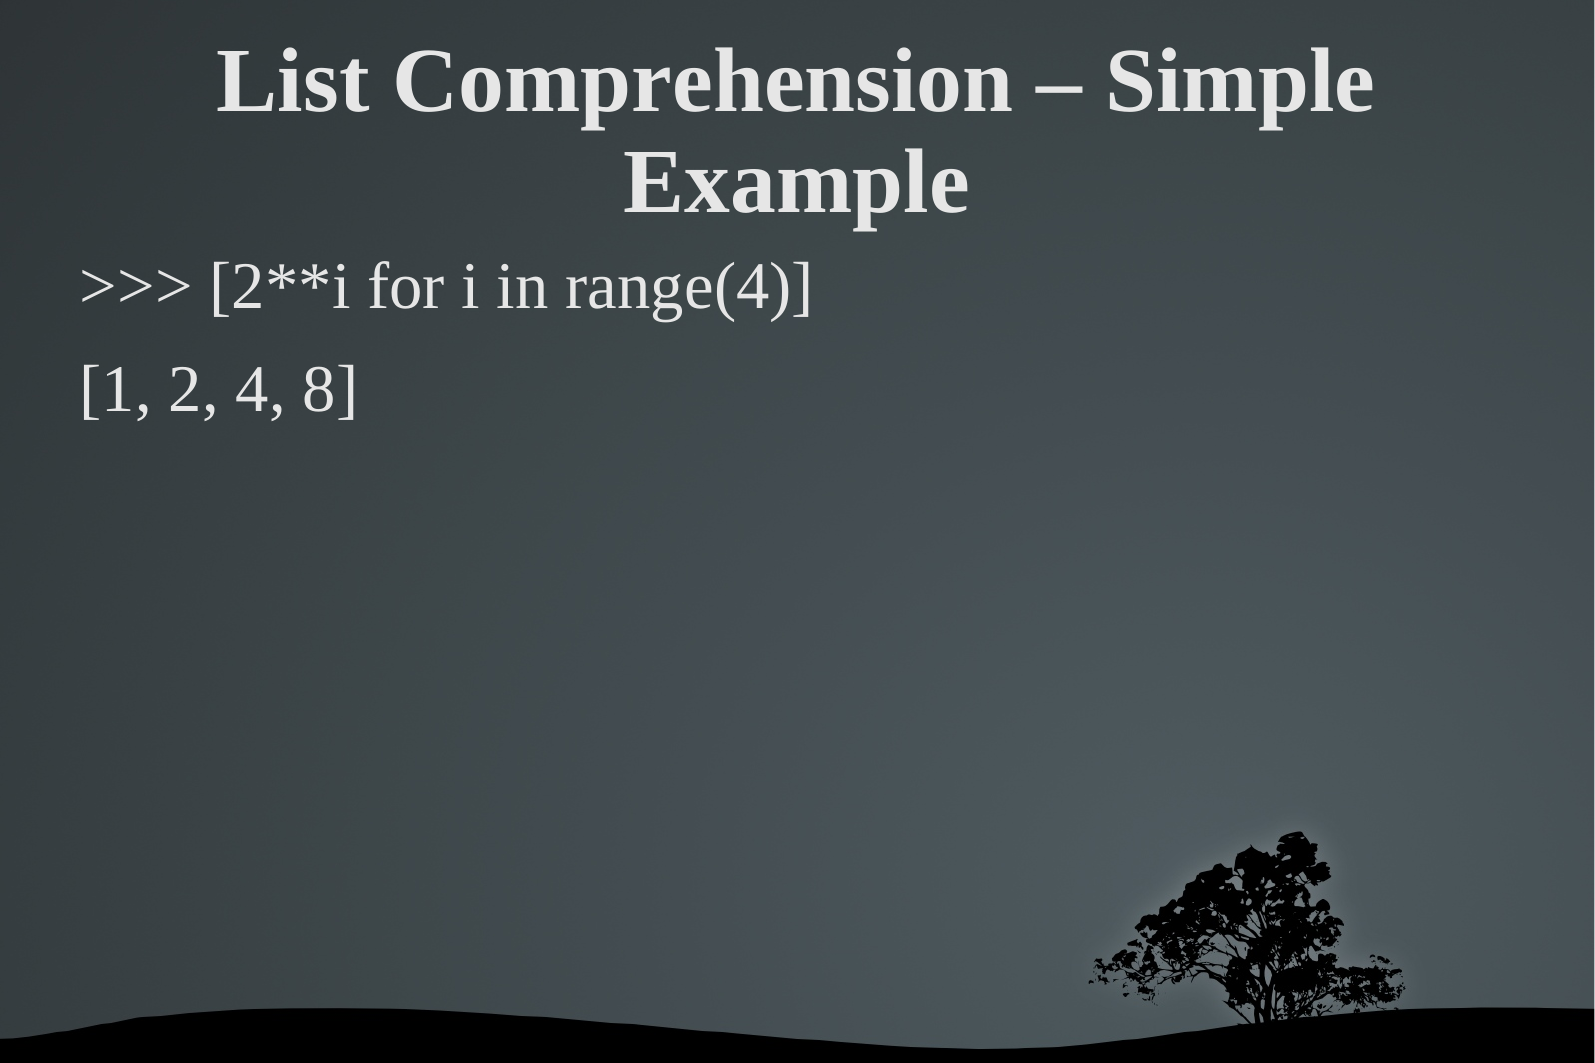

# List Comprehension – Simple Example
>>> [2**i for i in range(4)]
[1, 2, 4, 8]